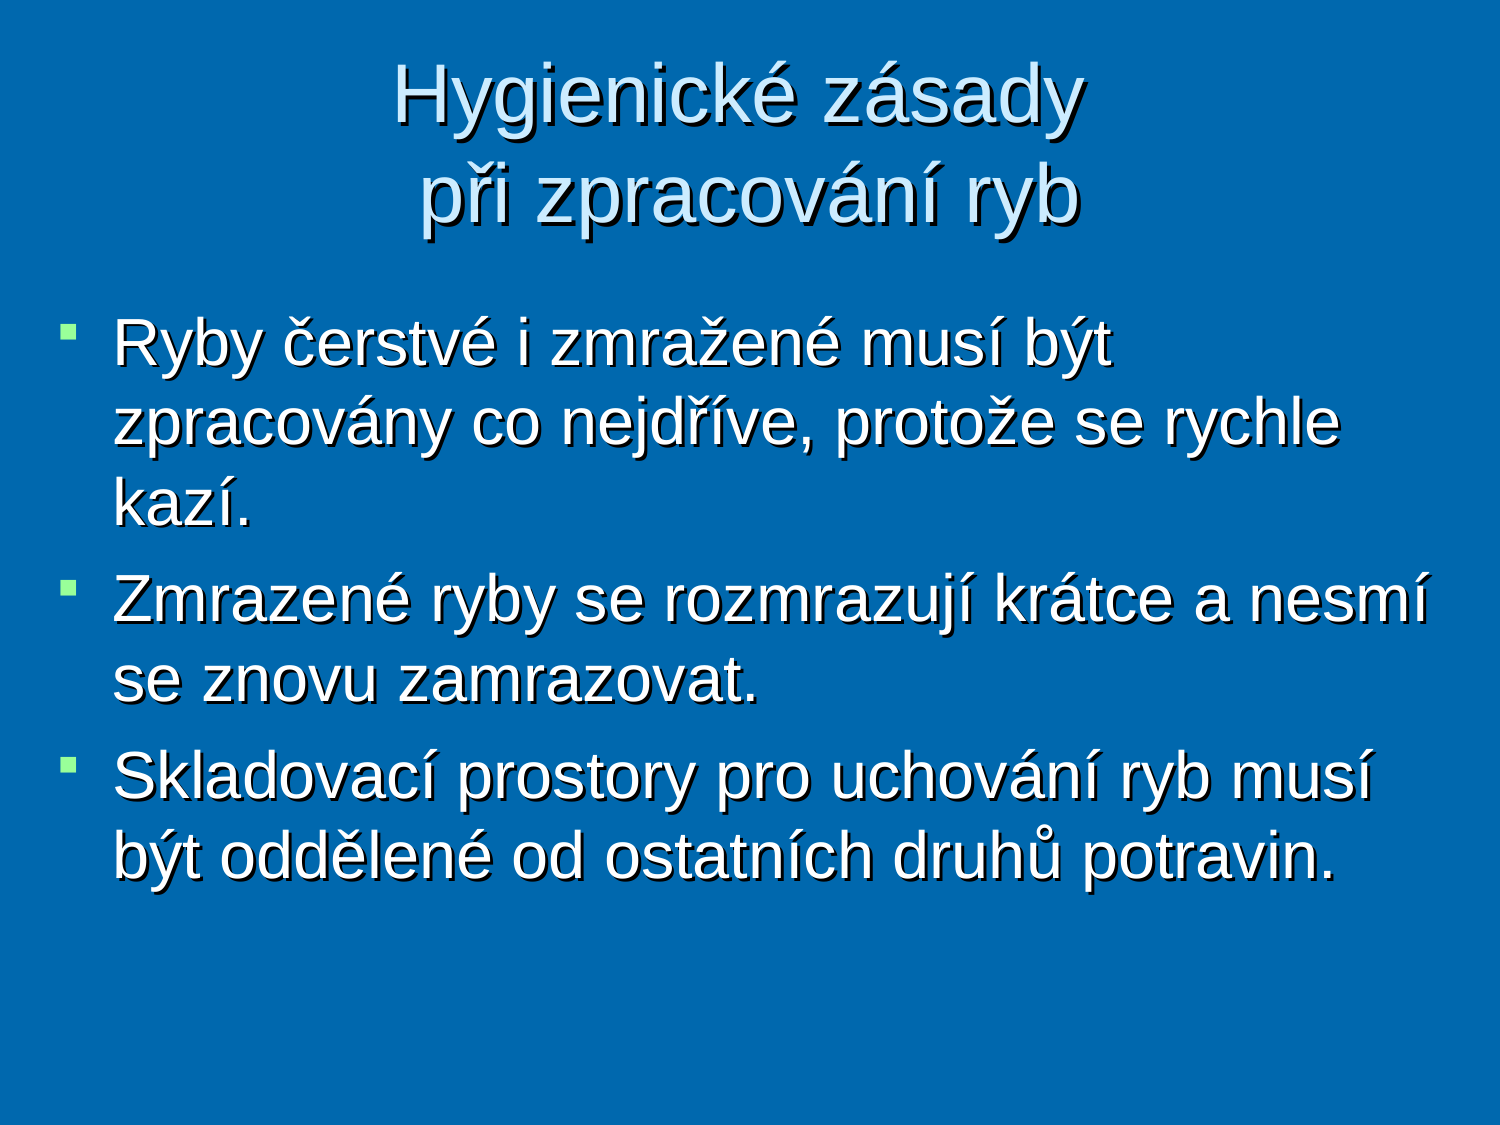

# Hygienické zásady při zpracování ryb
Ryby čerstvé i zmražené musí být zpracovány co nejdříve, protože se rychle kazí.
Zmrazené ryby se rozmrazují krátce a nesmí se znovu zamrazovat.
Skladovací prostory pro uchování ryb musí být oddělené od ostatních druhů potravin.